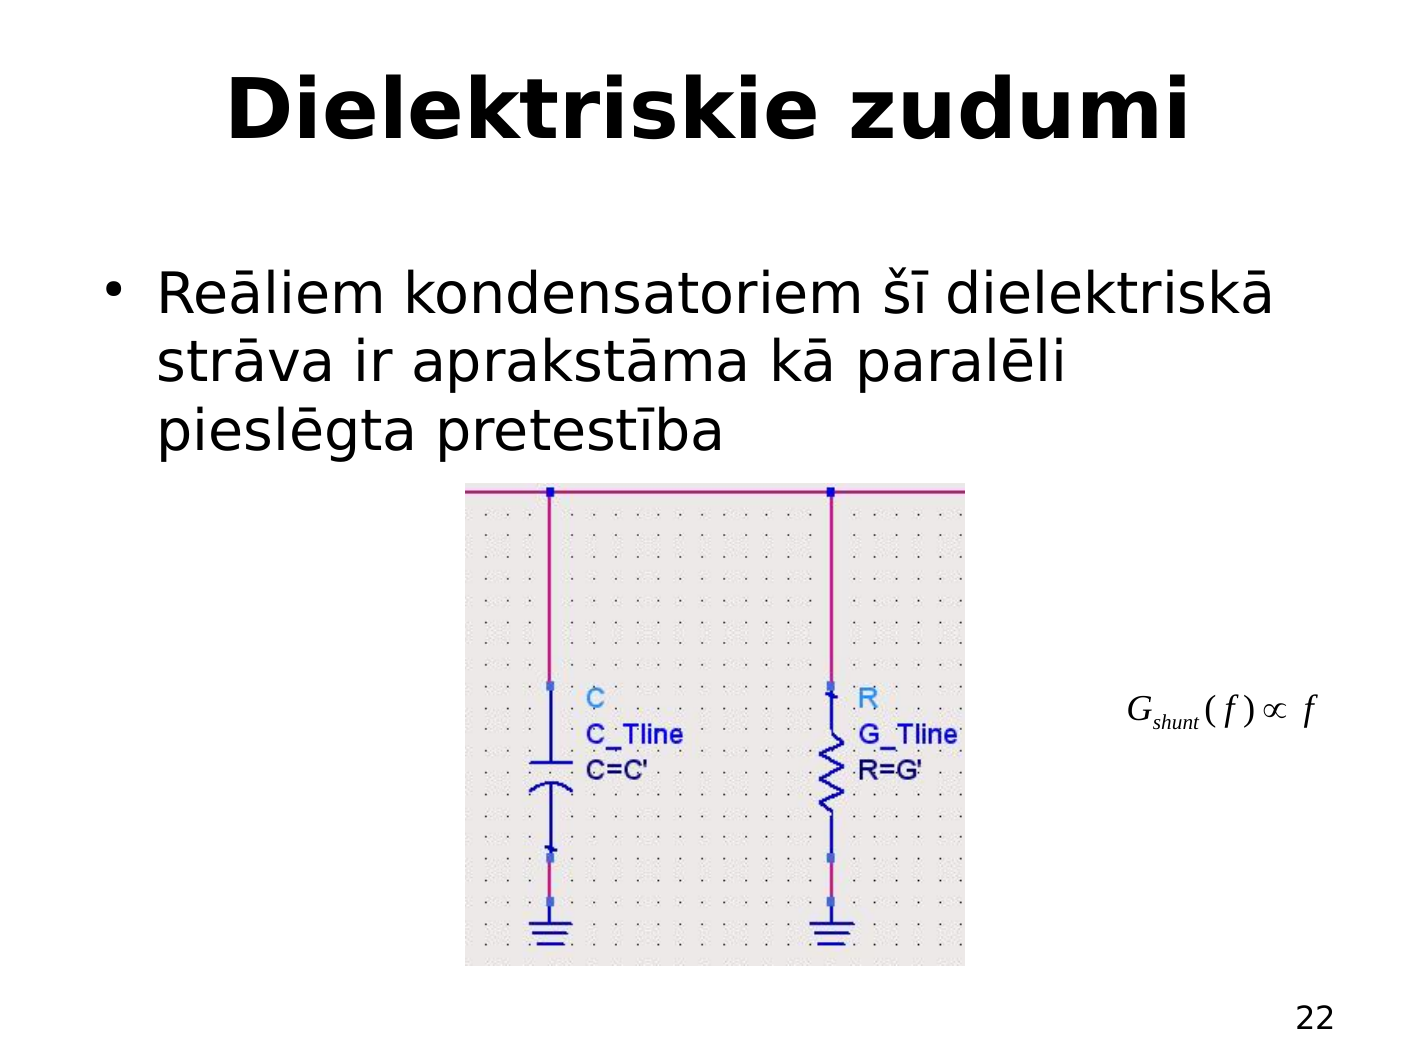

# Dielektriskie zudumi
Reāliem kondensatoriem šī dielektriskā strāva ir aprakstāma kā paralēli pieslēgta pretestība